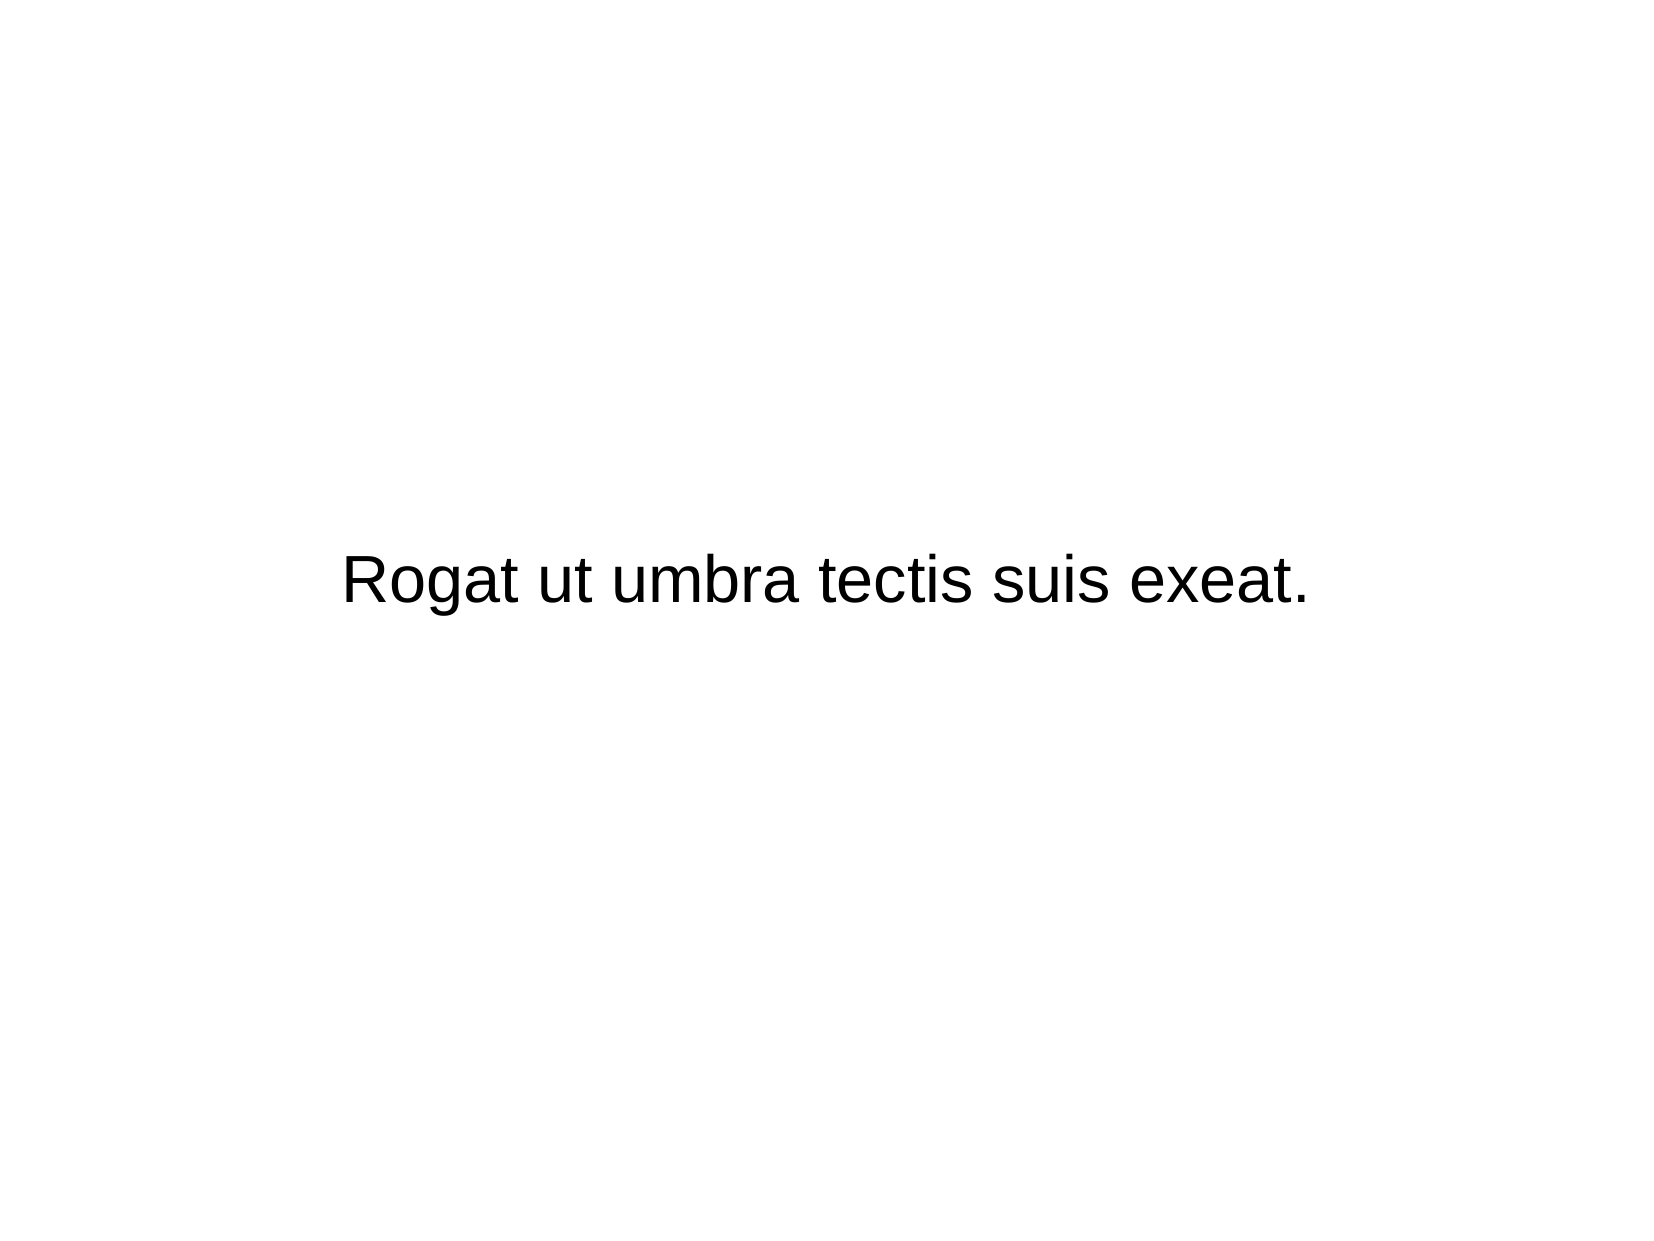

# Rogat ut umbra tectis suis exeat.